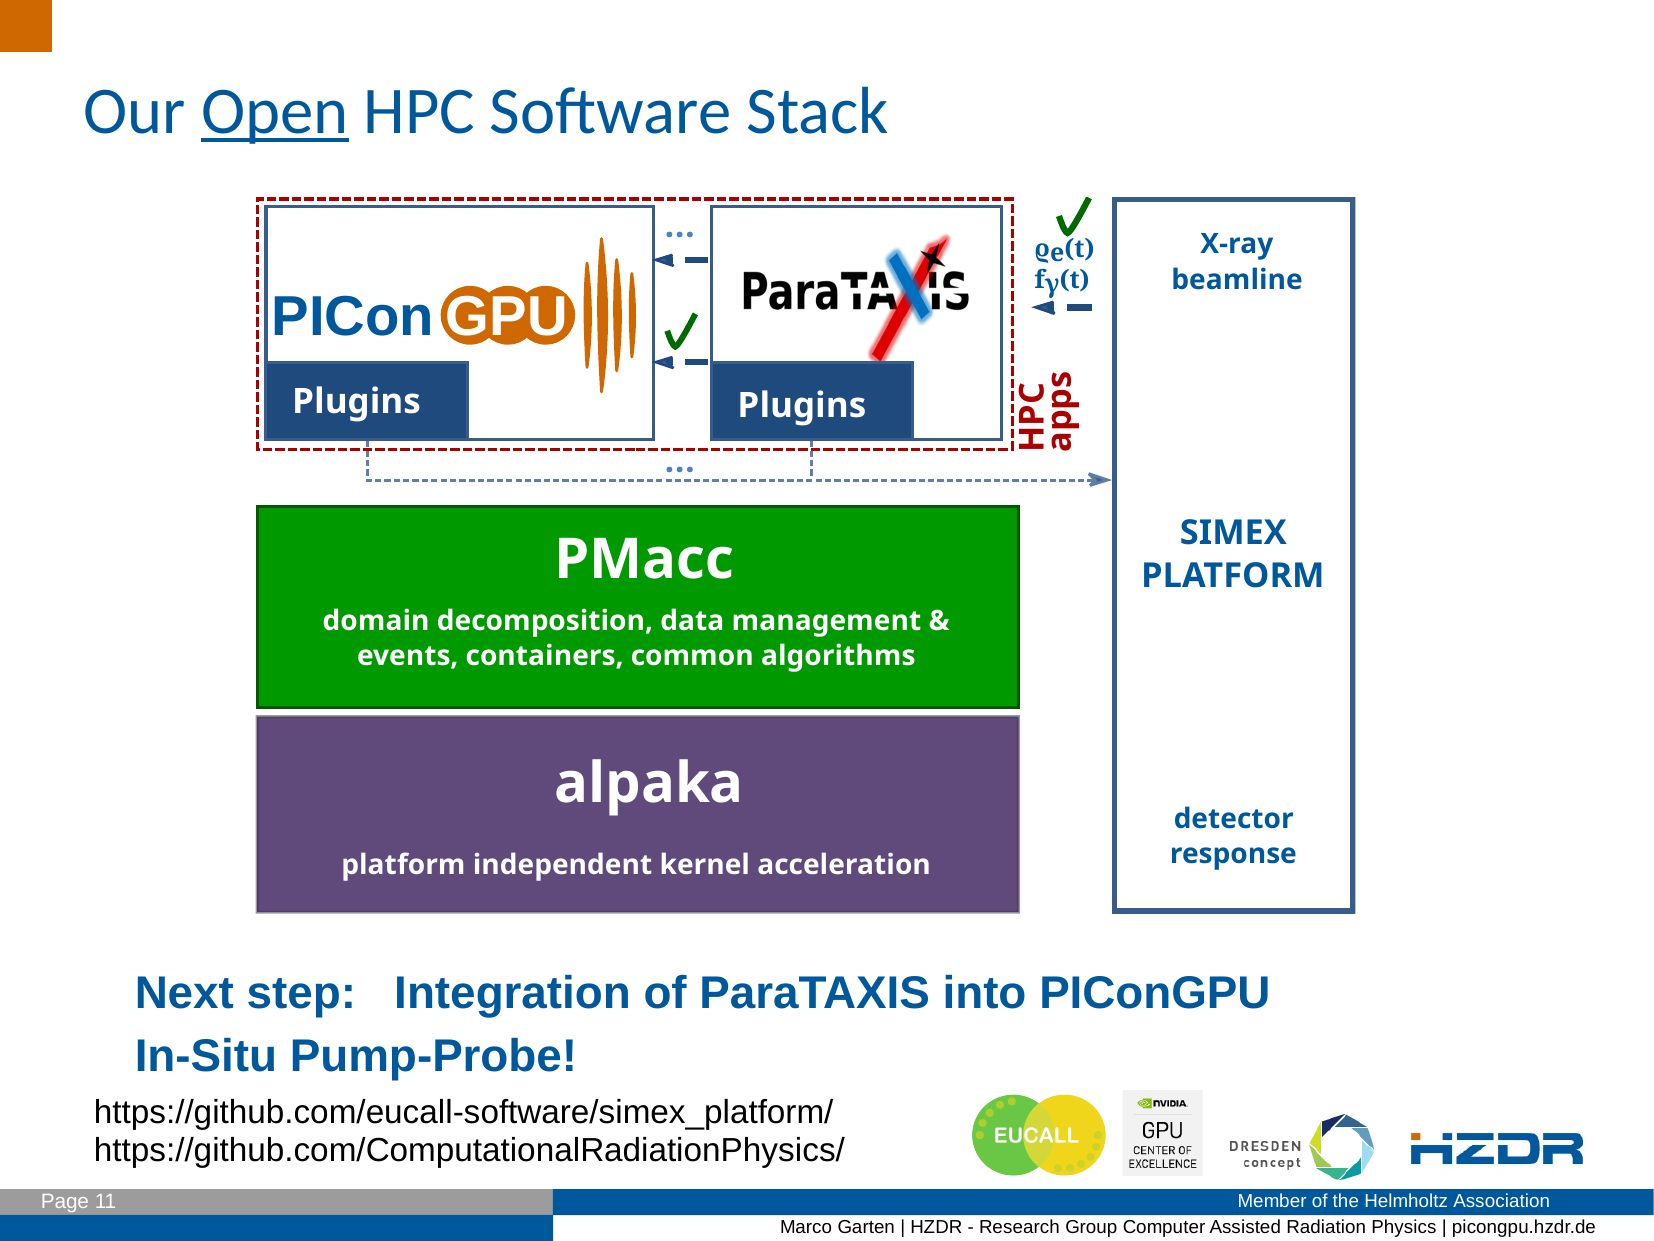

# Our Open HPC Software Stack
Next step: Integration of ParaTAXIS into PIConGPU
In-Situ Pump-Probe!
https://github.com/eucall-software/simex_platform/
https://github.com/ComputationalRadiationPhysics/